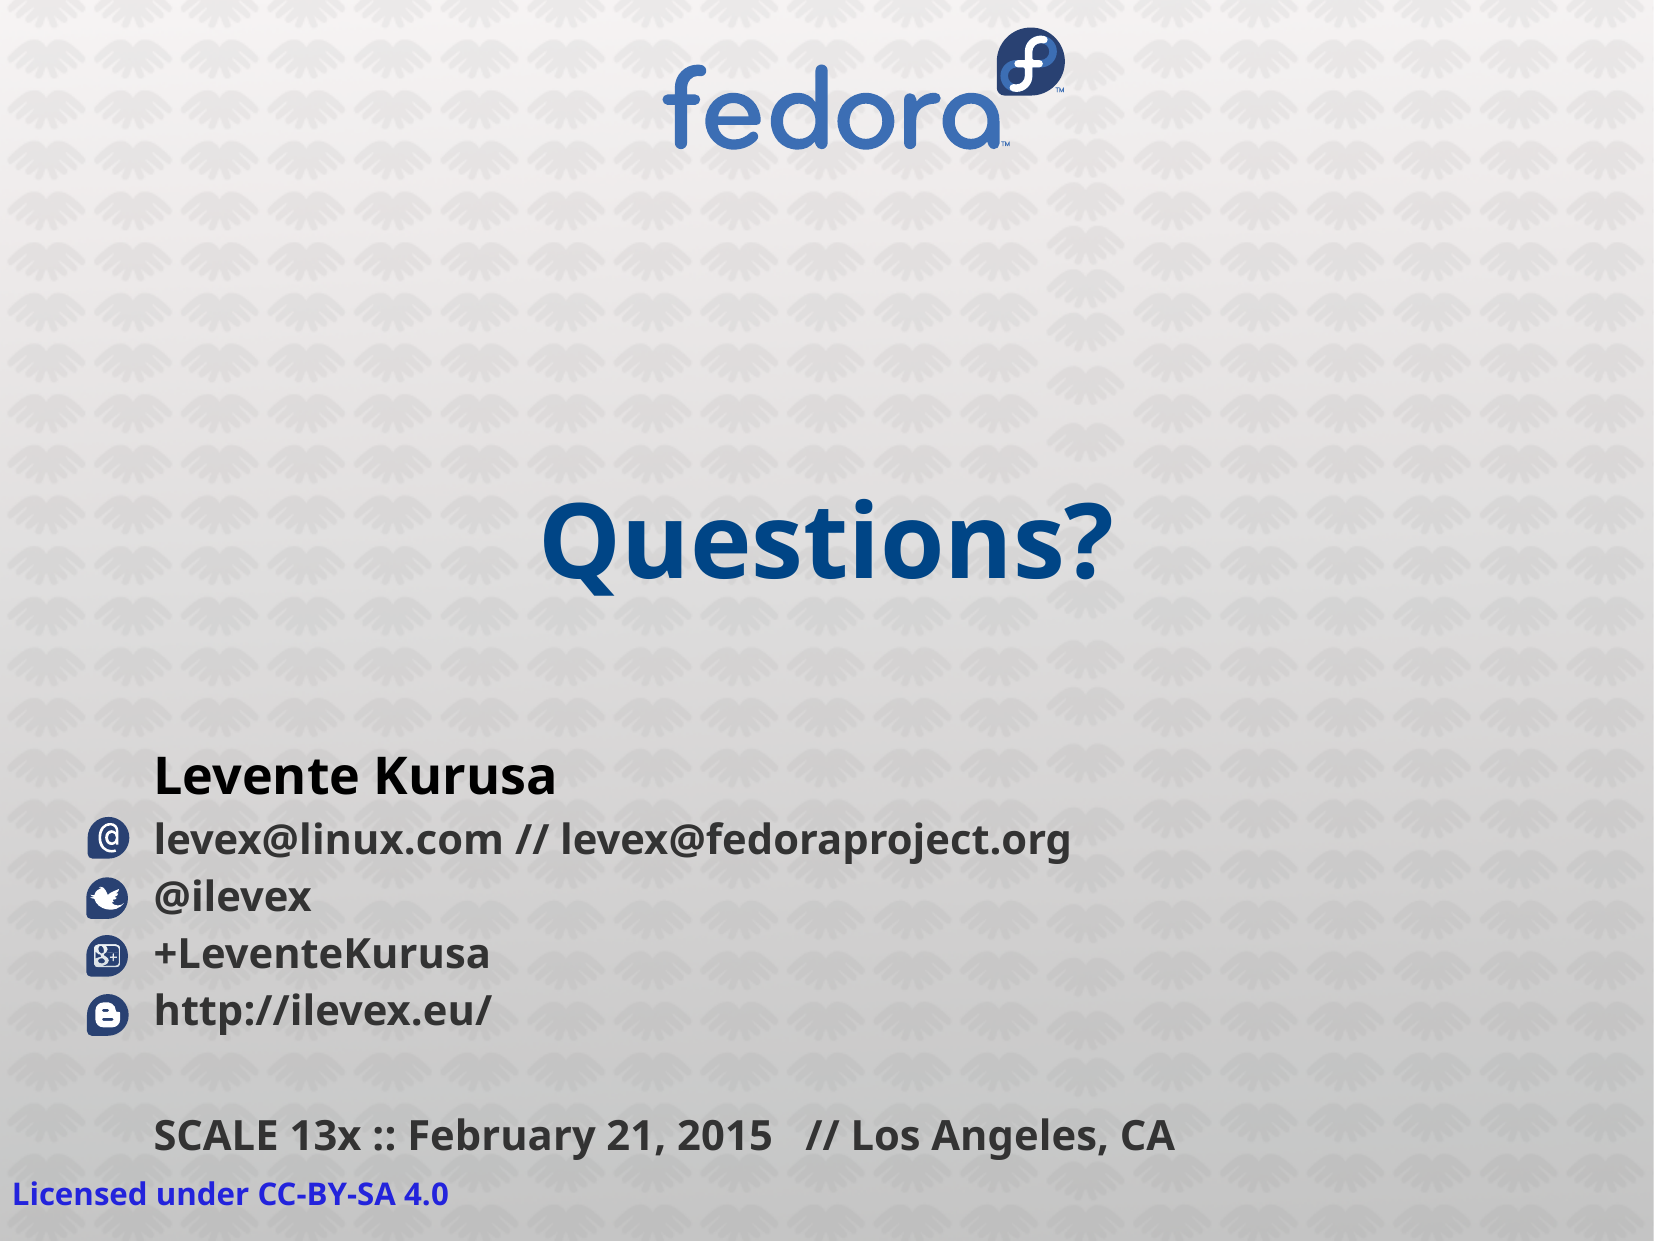

# Questions?
Levente Kurusa
levex@linux.com // levex@fedoraproject.org
@ilevex
+LeventeKurusa
http://ilevex.eu/
SCALE 13x :: February 21, 2015 // Los Angeles, CA
Licensed under CC-BY-SA 4.0